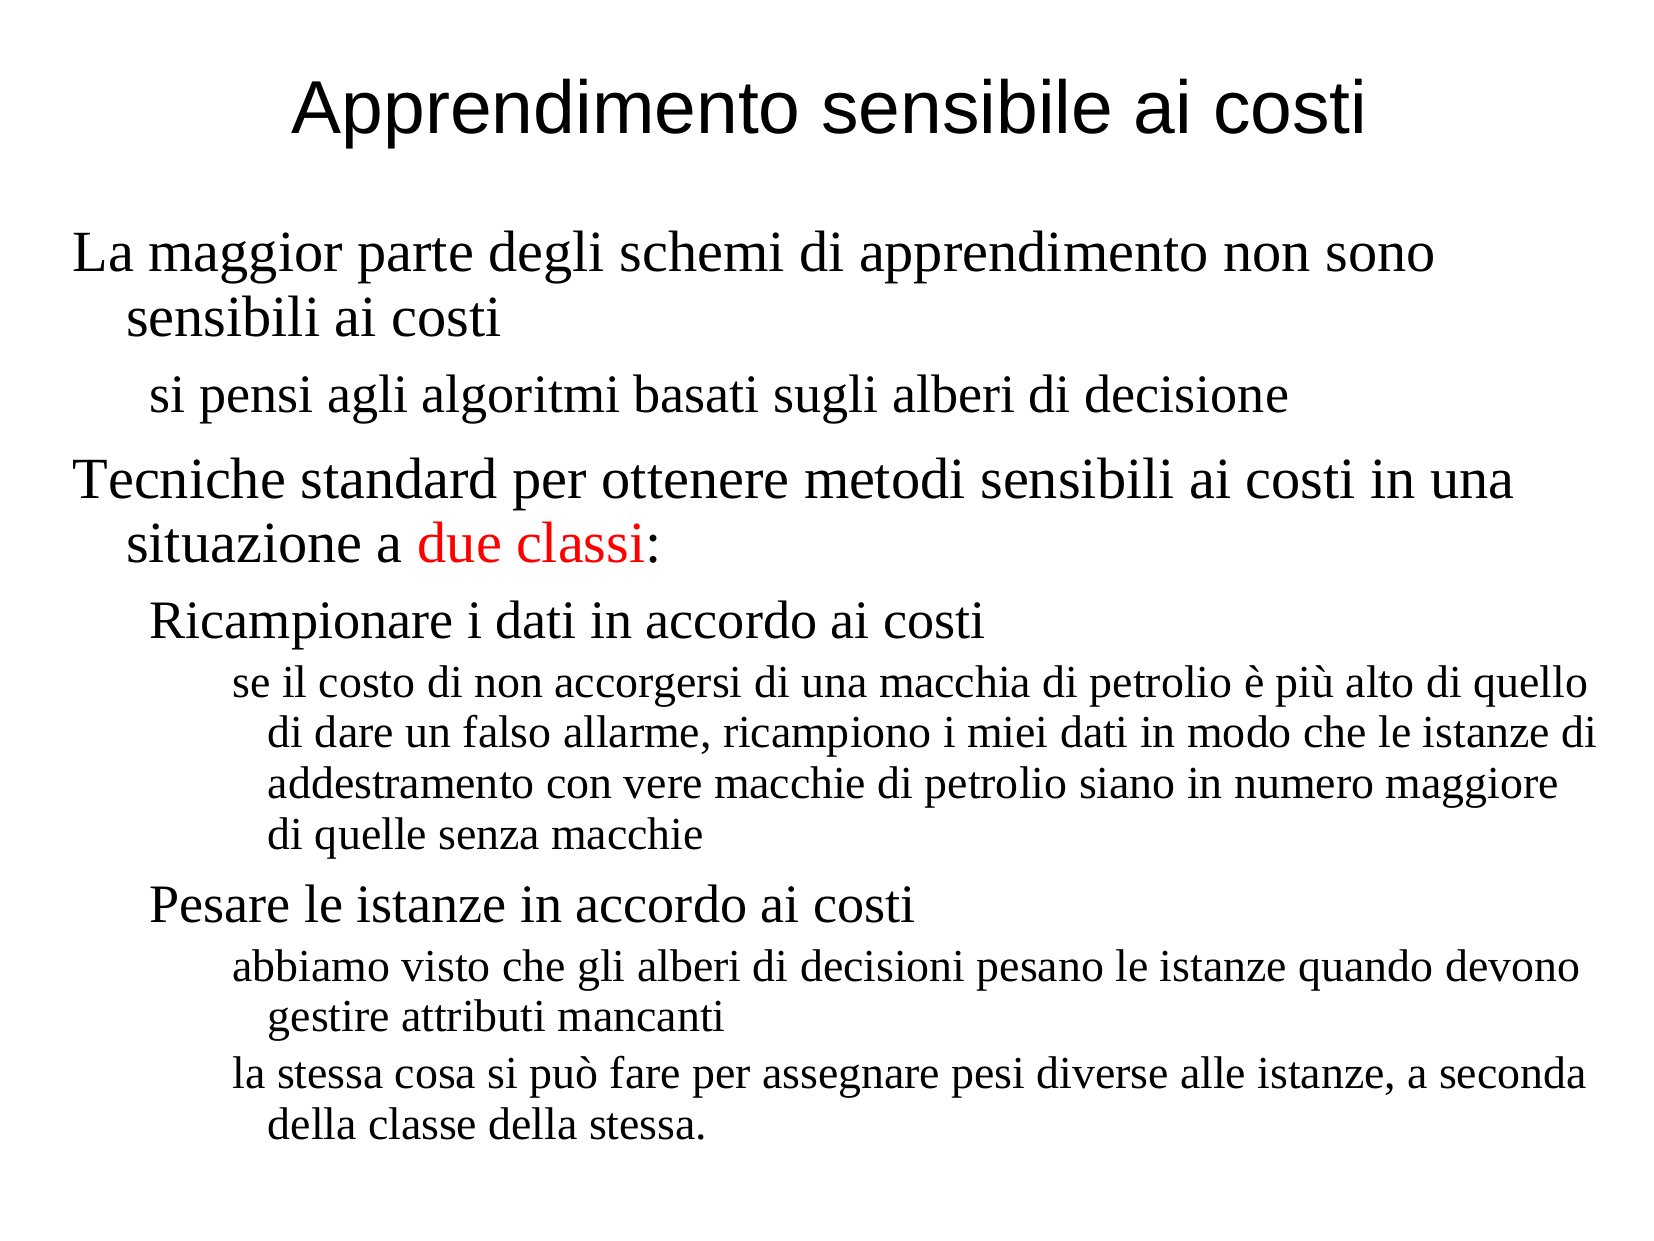

# Apprendimento sensibile ai costi
La maggior parte degli schemi di apprendimento non sono sensibili ai costi
si pensi agli algoritmi basati sugli alberi di decisione
Tecniche standard per ottenere metodi sensibili ai costi in una situazione a due classi:
Ricampionare i dati in accordo ai costi
se il costo di non accorgersi di una macchia di petrolio è più alto di quello di dare un falso allarme, ricampiono i miei dati in modo che le istanze di addestramento con vere macchie di petrolio siano in numero maggiore di quelle senza macchie
Pesare le istanze in accordo ai costi
abbiamo visto che gli alberi di decisioni pesano le istanze quando devono gestire attributi mancanti
la stessa cosa si può fare per assegnare pesi diverse alle istanze, a seconda della classe della stessa.